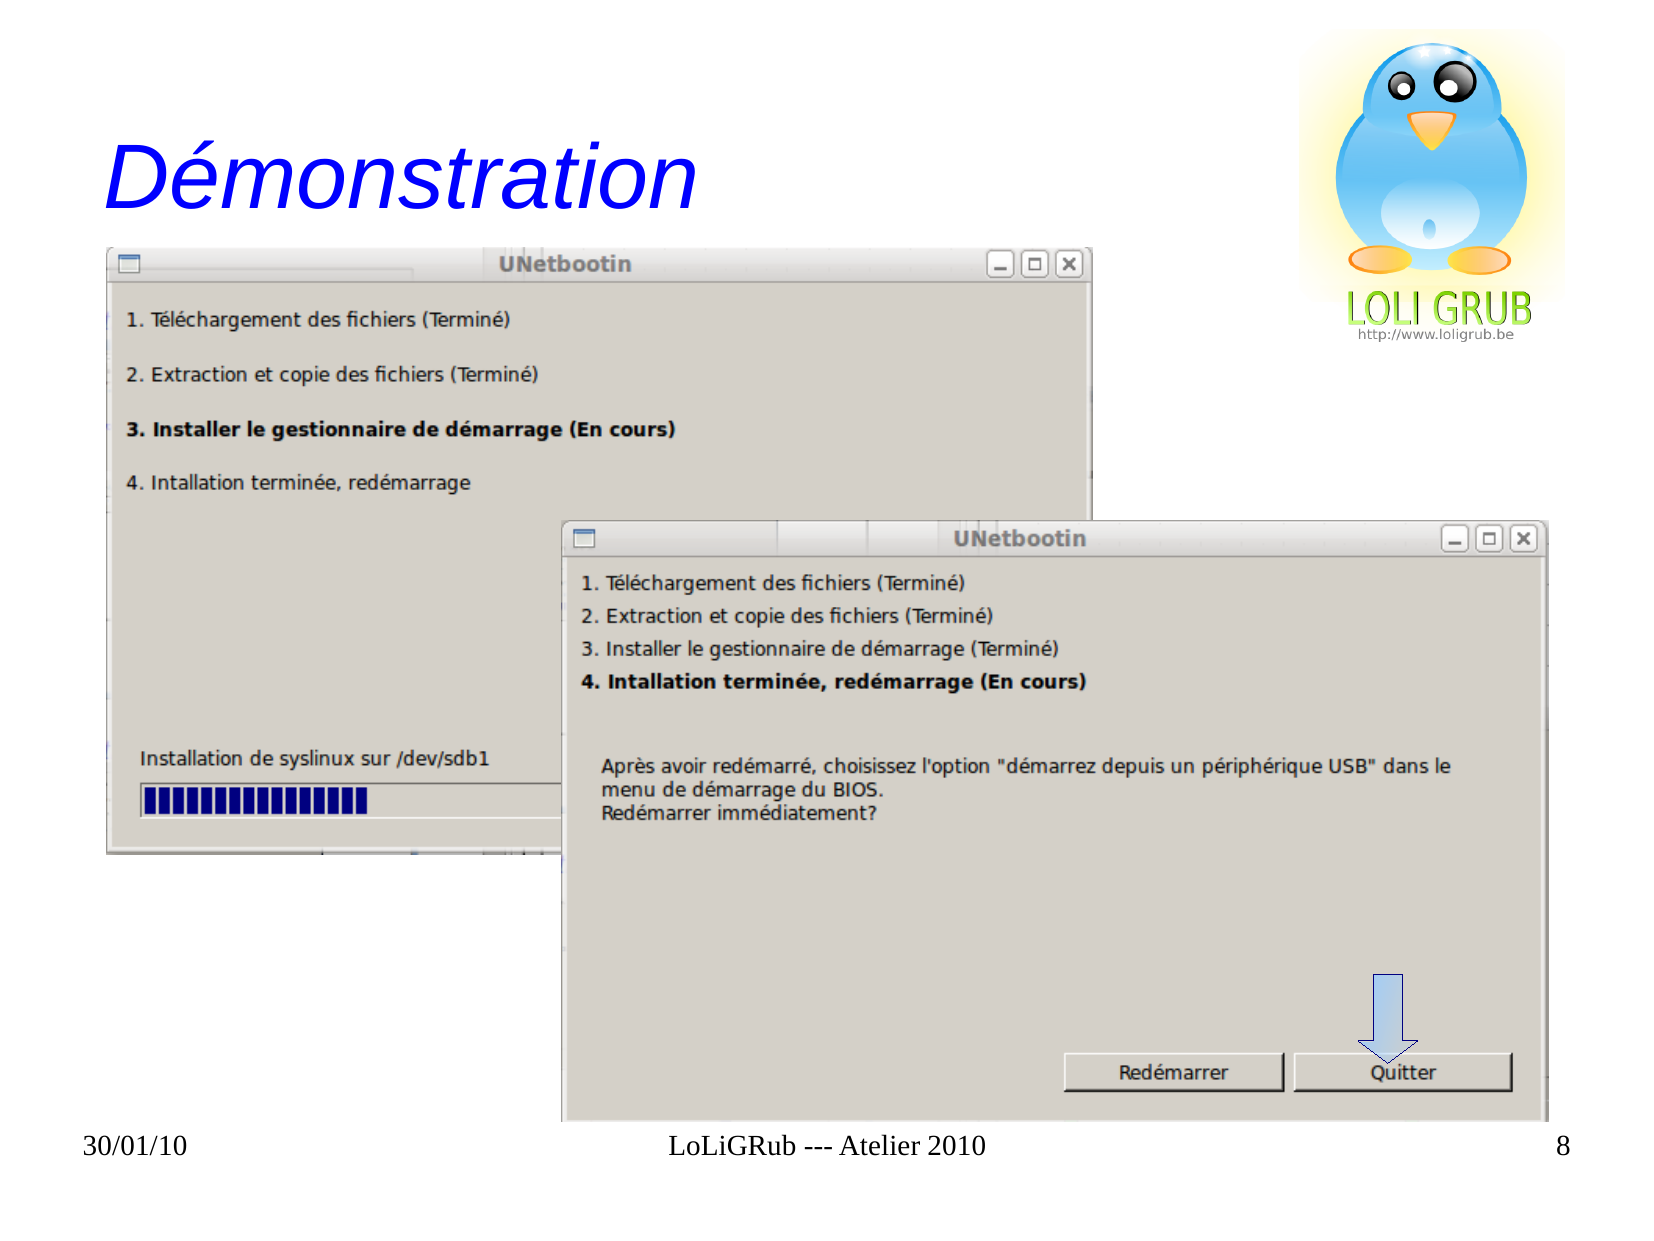

Démonstration
30/01/10
LoLiGRub --- Atelier 2010
8